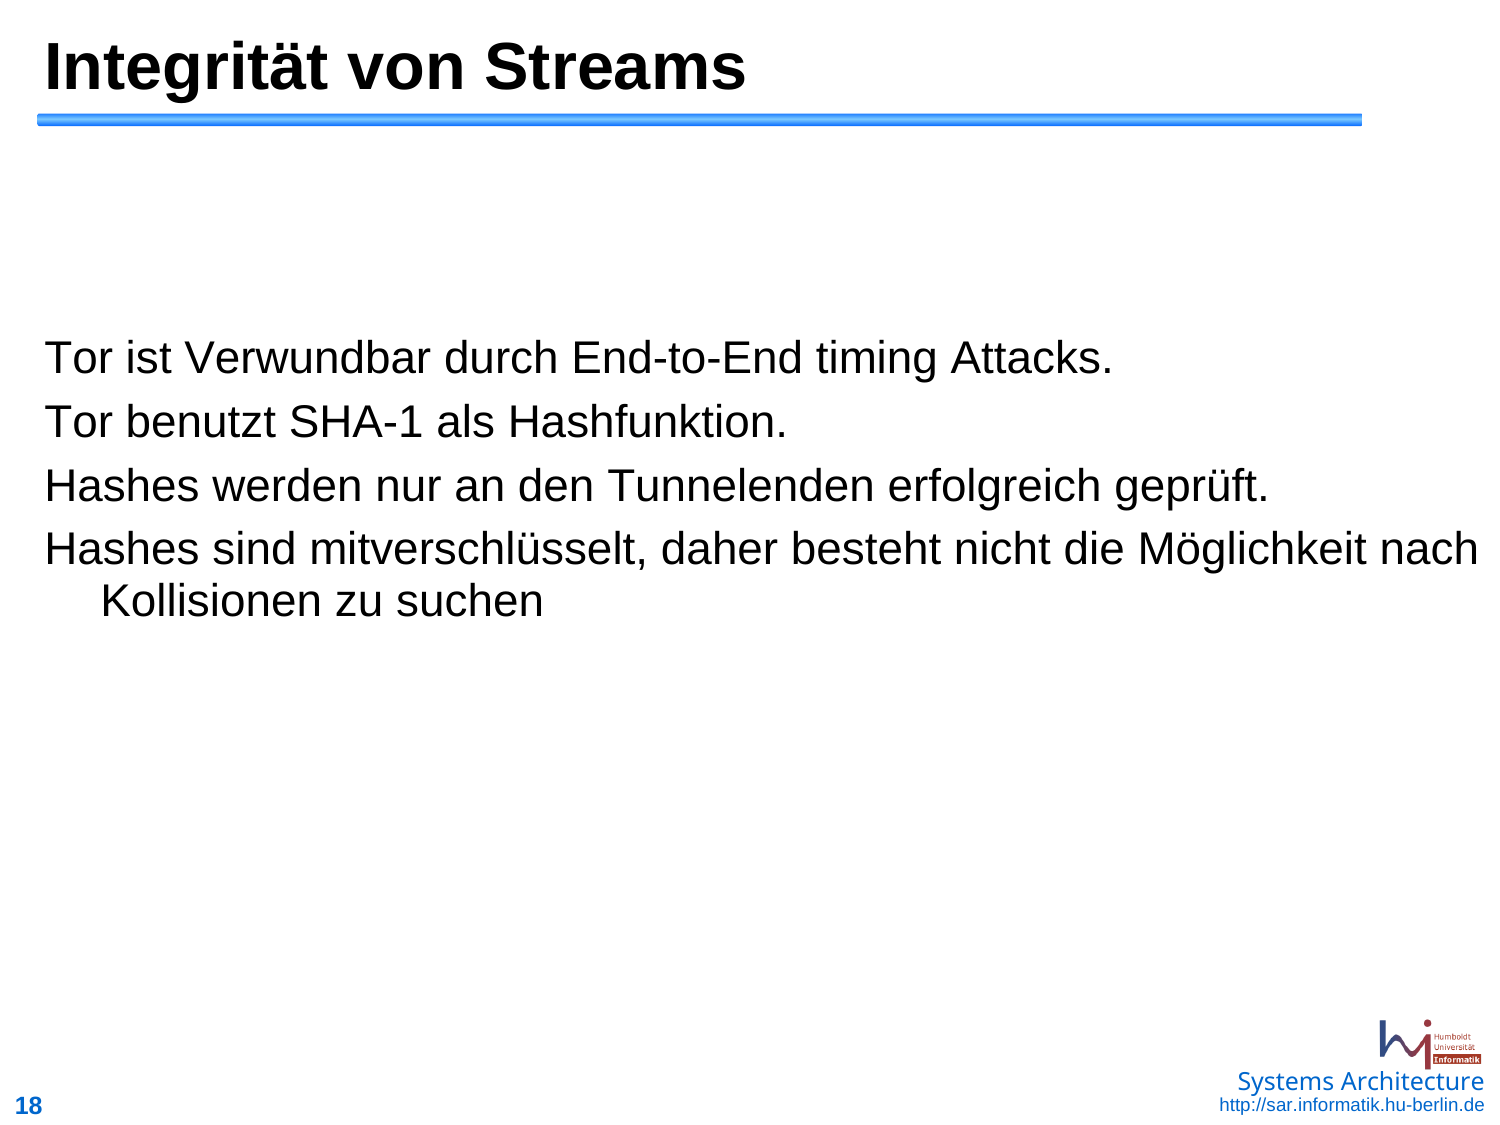

# Integrität von Streams
Tor ist Verwundbar durch End-to-End timing Attacks.
Tor benutzt SHA-1 als Hashfunktion.
Hashes werden nur an den Tunnelenden erfolgreich geprüft.
Hashes sind mitverschlüsselt, daher besteht nicht die Möglichkeit nach Kollisionen zu suchen